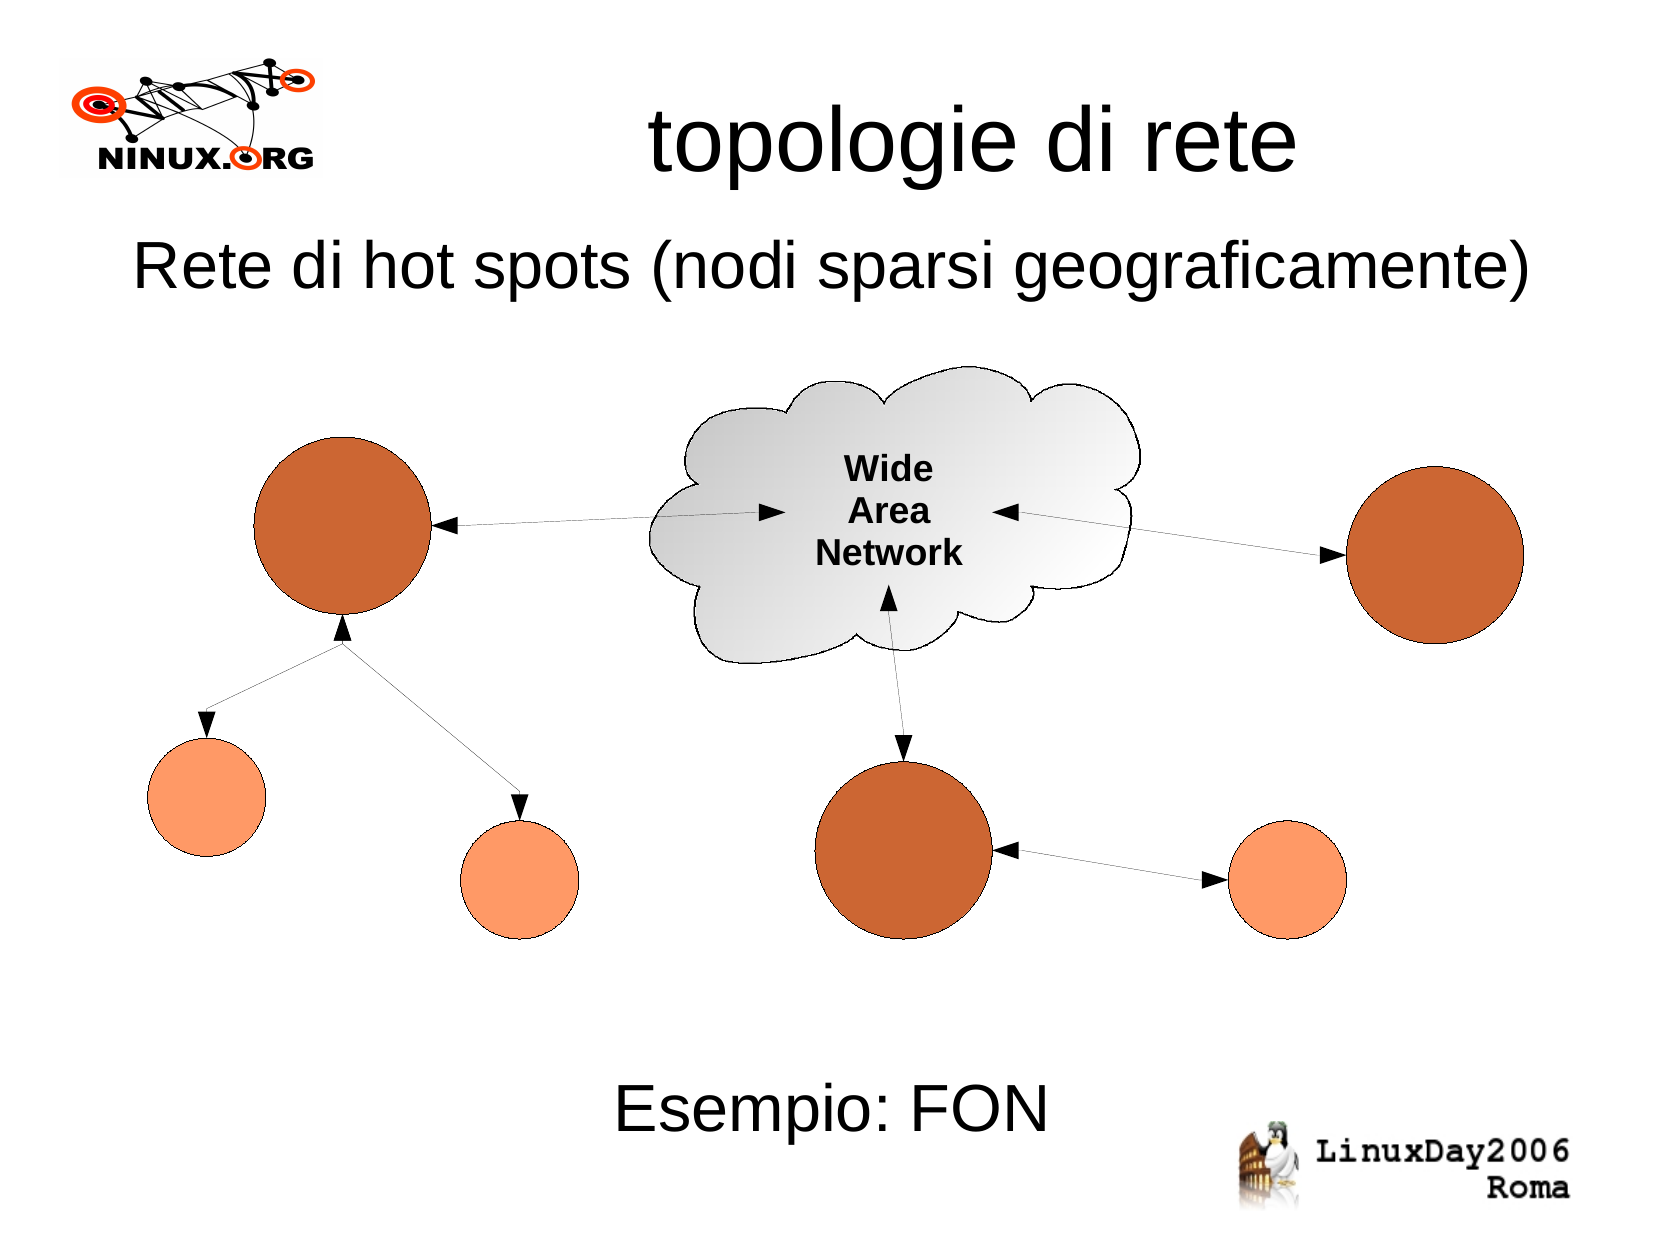

# topologie di rete
Rete di hot spots (nodi sparsi geograficamente)
Wide Area Network
Esempio: FON